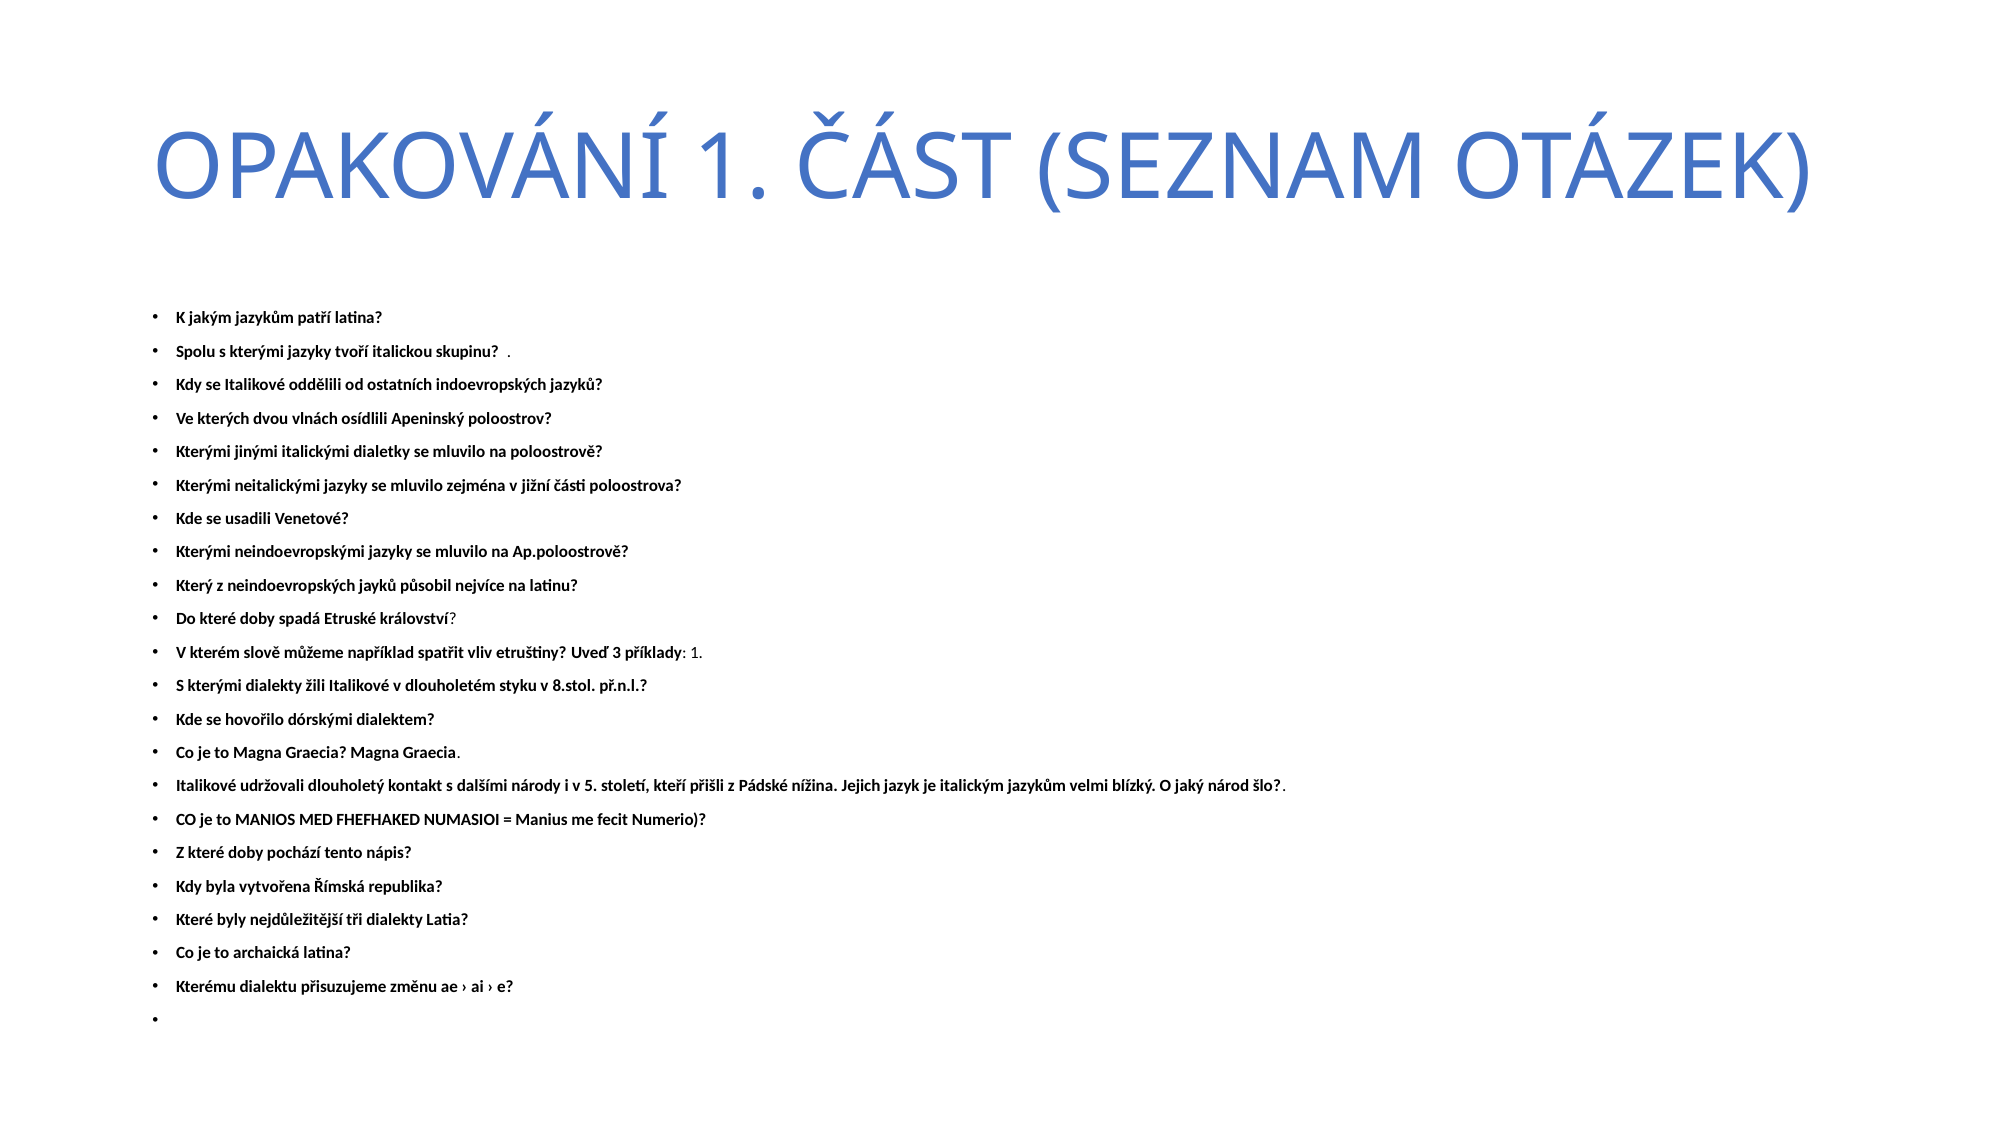

# OPAKOVÁNÍ 1. ČÁST (SEZNAM OTÁZEK)
K jakým jazykům patří latina?
Spolu s kterými jazyky tvoří italickou skupinu? .
Kdy se Italikové oddělili od ostatních indoevropských jazyků?
Ve kterých dvou vlnách osídlili Apeninský poloostrov?
Kterými jinými italickými dialetky se mluvilo na poloostrově?
Kterými neitalickými jazyky se mluvilo zejména v jižní části poloostrova?
Kde se usadili Venetové?
Kterými neindoevropskými jazyky se mluvilo na Ap.poloostrově?
Který z neindoevropských jayků působil nejvíce na latinu?
Do které doby spadá Etruské království?
V kterém slově můžeme například spatřit vliv etruštiny? Uveď 3 příklady: 1.
S kterými dialekty žili Italikové v dlouholetém styku v 8.stol. př.n.l.?
Kde se hovořilo dórskými dialektem?
Co je to Magna Graecia? Magna Graecia.
Italikové udržovali dlouholetý kontakt s dalšími národy i v 5. století, kteří přišli z Pádské nížina. Jejich jazyk je italickým jazykům velmi blízký. O jaký národ šlo?.
CO je to MANIOS MED FHEFHAKED NUMASIOI = Manius me fecit Numerio)?
Z které doby pochází tento nápis?
Kdy byla vytvořena Římská republika?
Které byly nejdůležitější tři dialekty Latia?
Co je to archaická latina?
Kterému dialektu přisuzujeme změnu ae › ai › e?